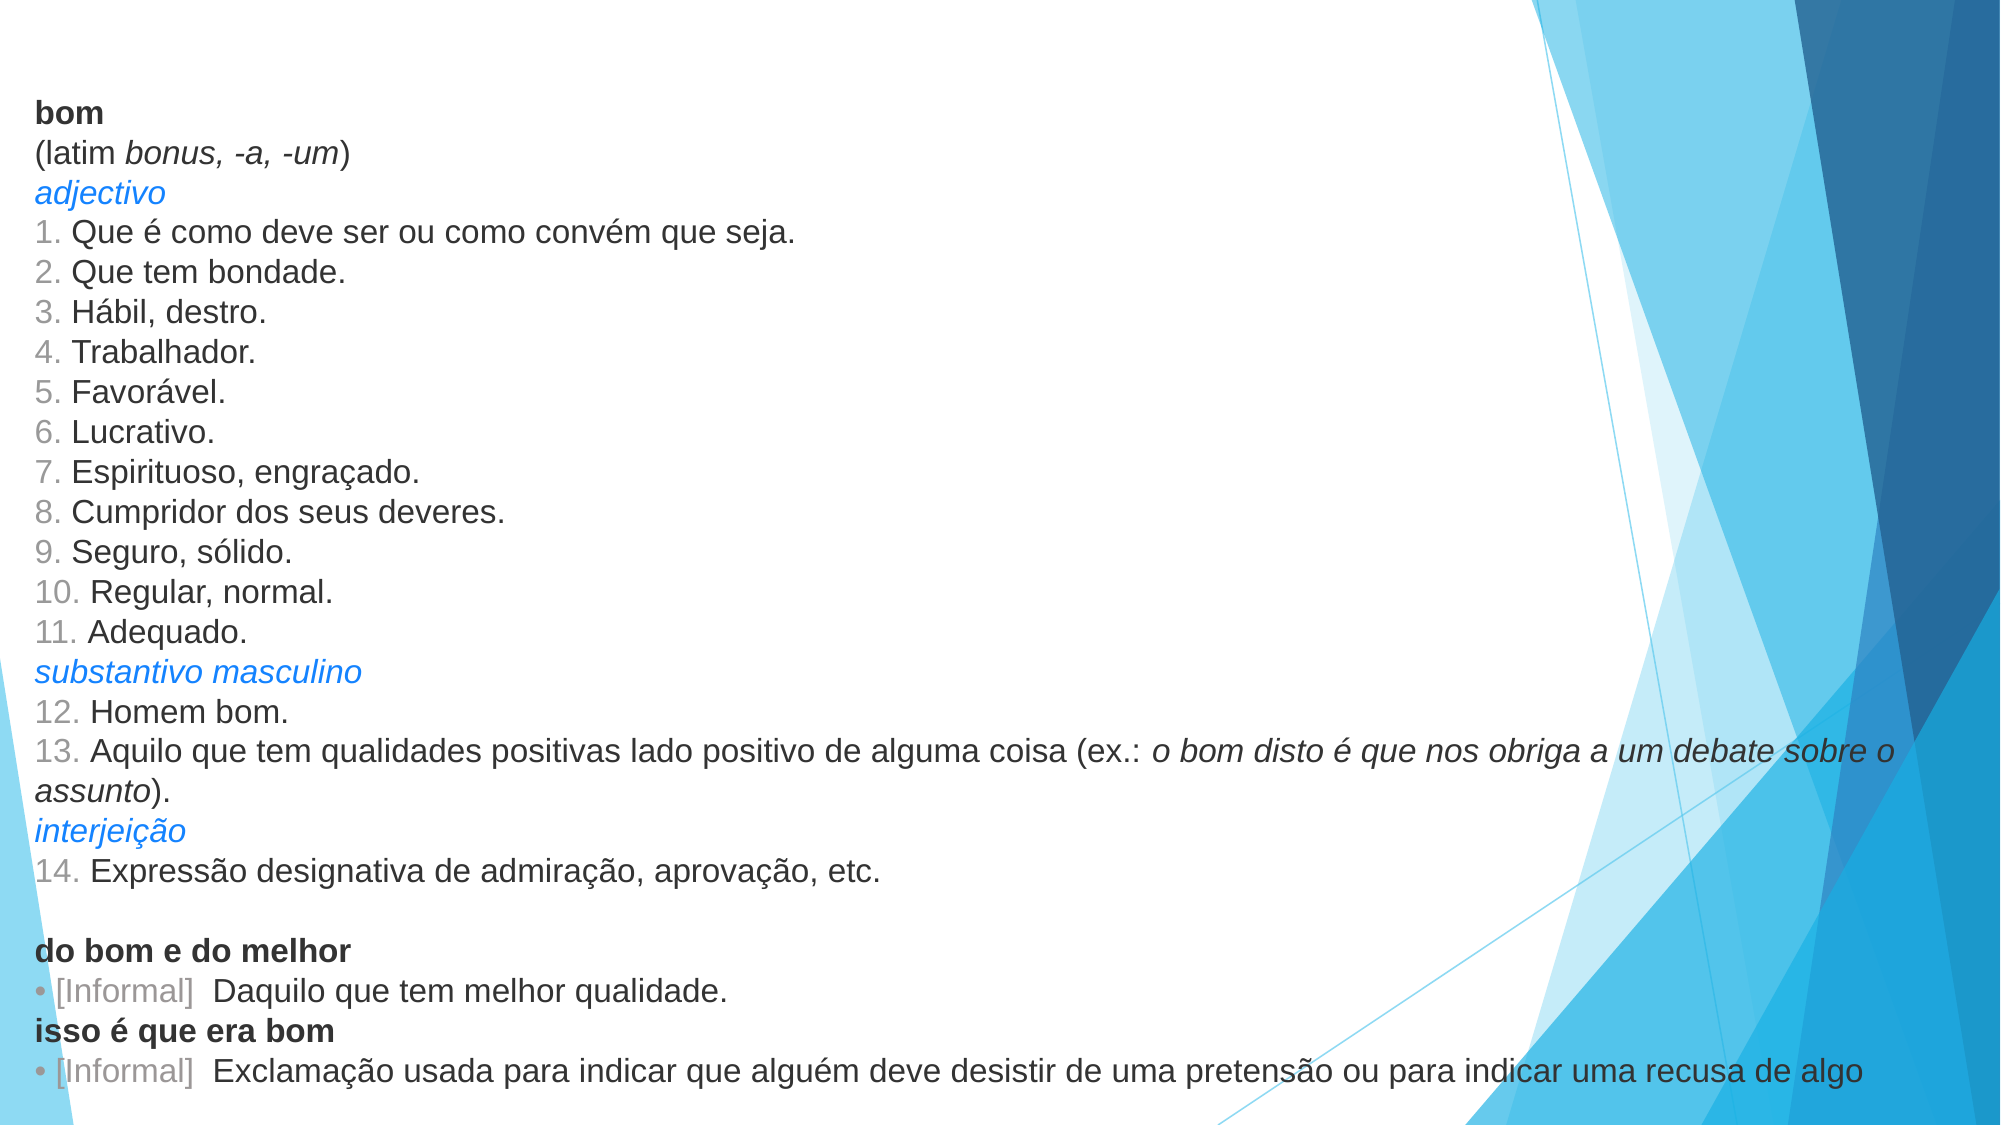

bom
(latim bonus, -a, -um)
adjectivo
1. Que é como deve ser ou como convém que seja.
2. Que tem bondade.
3. Hábil, destro.
4. Trabalhador.
5. Favorável.
6. Lucrativo.
7. Espirituoso, engraçado.
8. Cumpridor dos seus deveres.
9. Seguro, sólido.
10. Regular, normal.
11. Adequado.
substantivo masculino
12. Homem bom.
13. Aquilo que tem qualidades positivas lado positivo de alguma coisa (ex.: o bom disto é que nos obriga a um debate sobre o assunto).
interjeição
14. Expressão designativa de admiração, aprovação, etc.
do bom e do melhor
• [Informal]  Daquilo que tem melhor qualidade.
isso é que era bom
• [Informal]  Exclamação usada para indicar que alguém deve desistir de uma pretensão ou para indicar uma recusa de algo